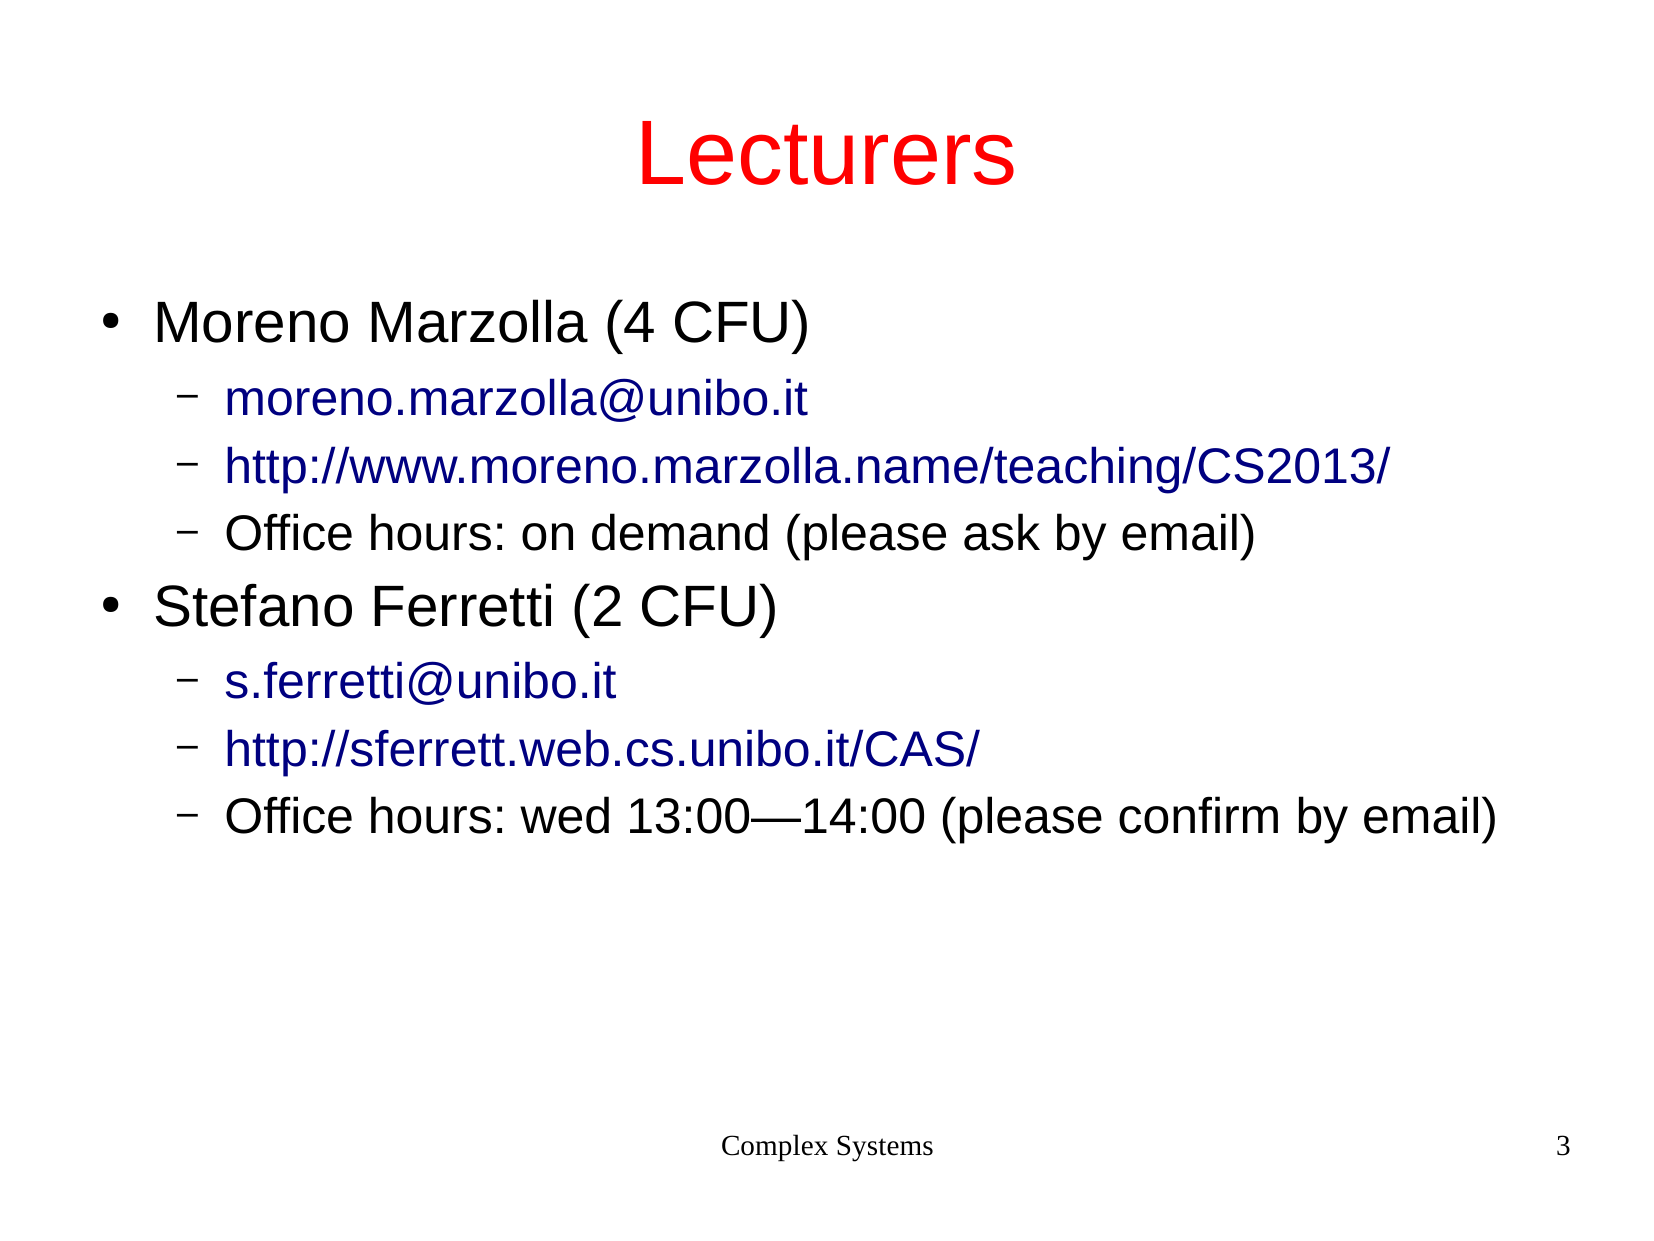

# Lecturers
Moreno Marzolla (4 CFU)
moreno.marzolla@unibo.it
http://www.moreno.marzolla.name/teaching/CS2013/
Office hours: on demand (please ask by email)
Stefano Ferretti (2 CFU)
s.ferretti@unibo.it
http://sferrett.web.cs.unibo.it/CAS/
Office hours: wed 13:00—14:00 (please confirm by email)
Complex Systems
3